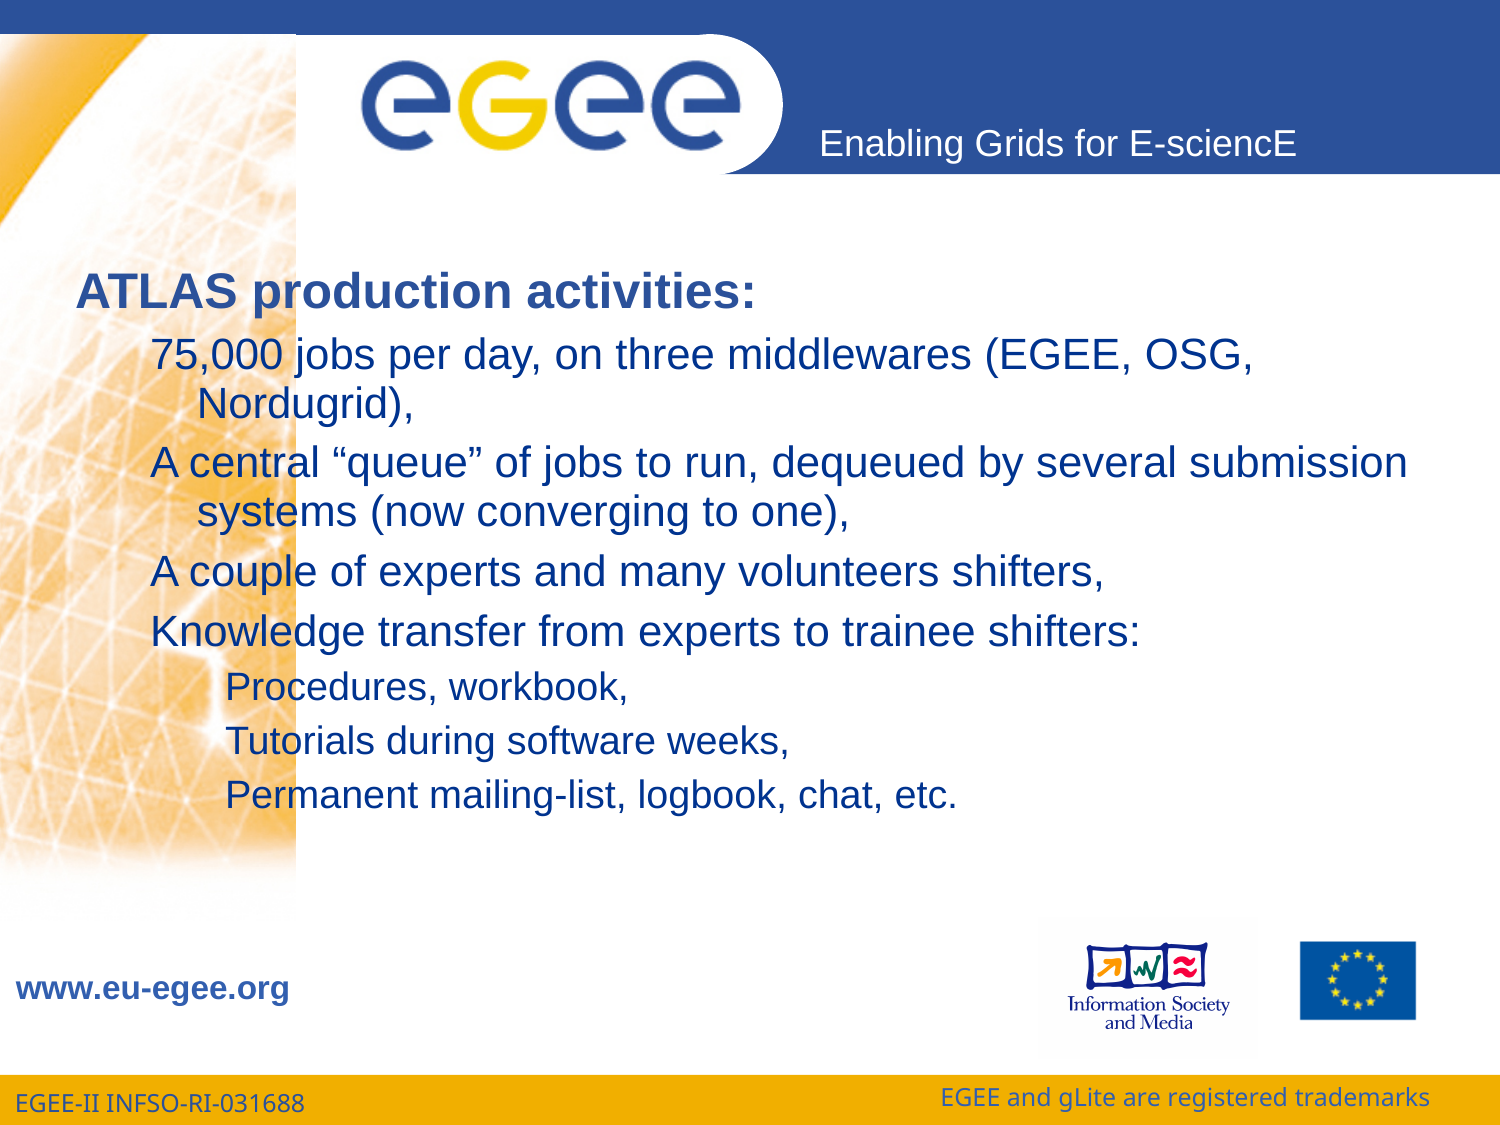

ATLAS production activities:
75,000 jobs per day, on three middlewares (EGEE, OSG, Nordugrid),
A central “queue” of jobs to run, dequeued by several submission systems (now converging to one),
A couple of experts and many volunteers shifters,
Knowledge transfer from experts to trainee shifters:
Procedures, workbook,
Tutorials during software weeks,
Permanent mailing-list, logbook, chat, etc.
#